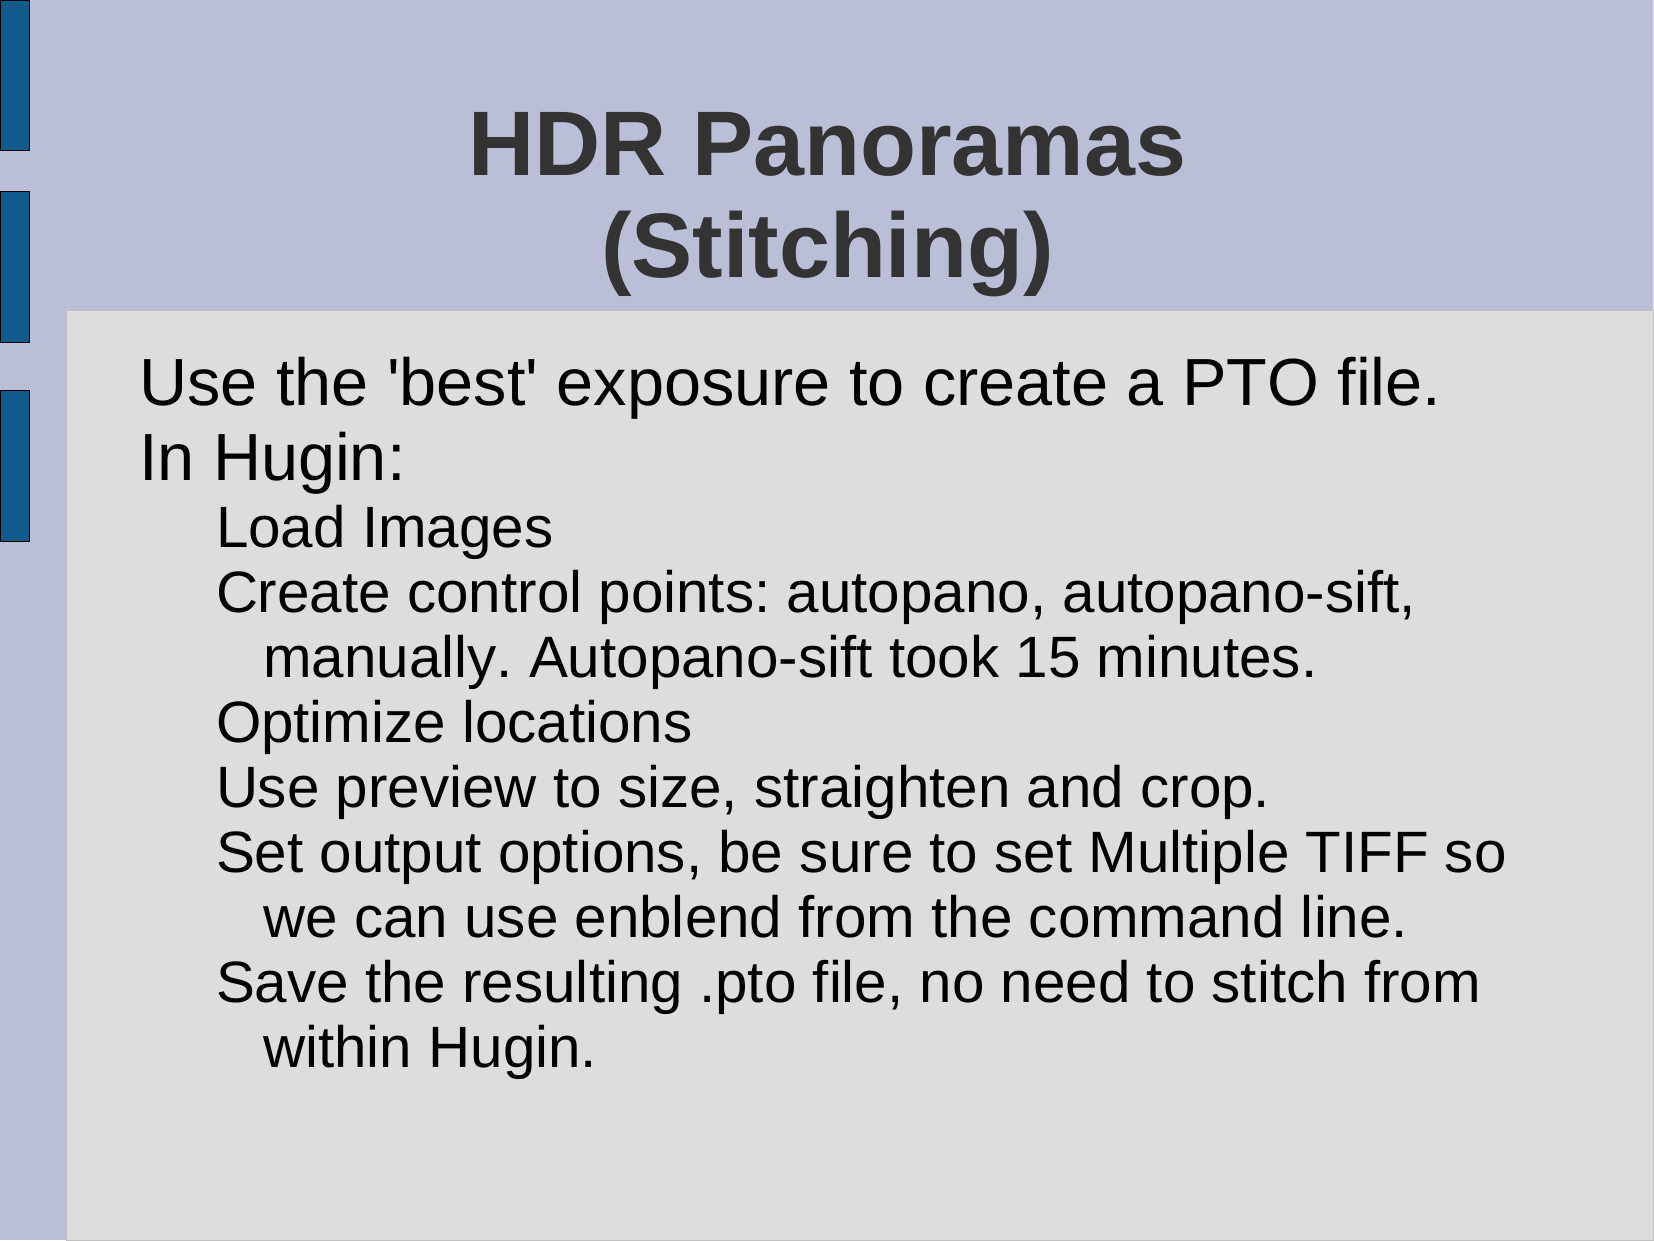

# HDR Panoramas (Stitching)
Use the 'best' exposure to create a PTO file.
In Hugin:
Load Images
Create control points: autopano, autopano-sift, manually. Autopano-sift took 15 minutes.
Optimize locations
Use preview to size, straighten and crop.
Set output options, be sure to set Multiple TIFF so we can use enblend from the command line.
Save the resulting .pto file, no need to stitch from within Hugin.